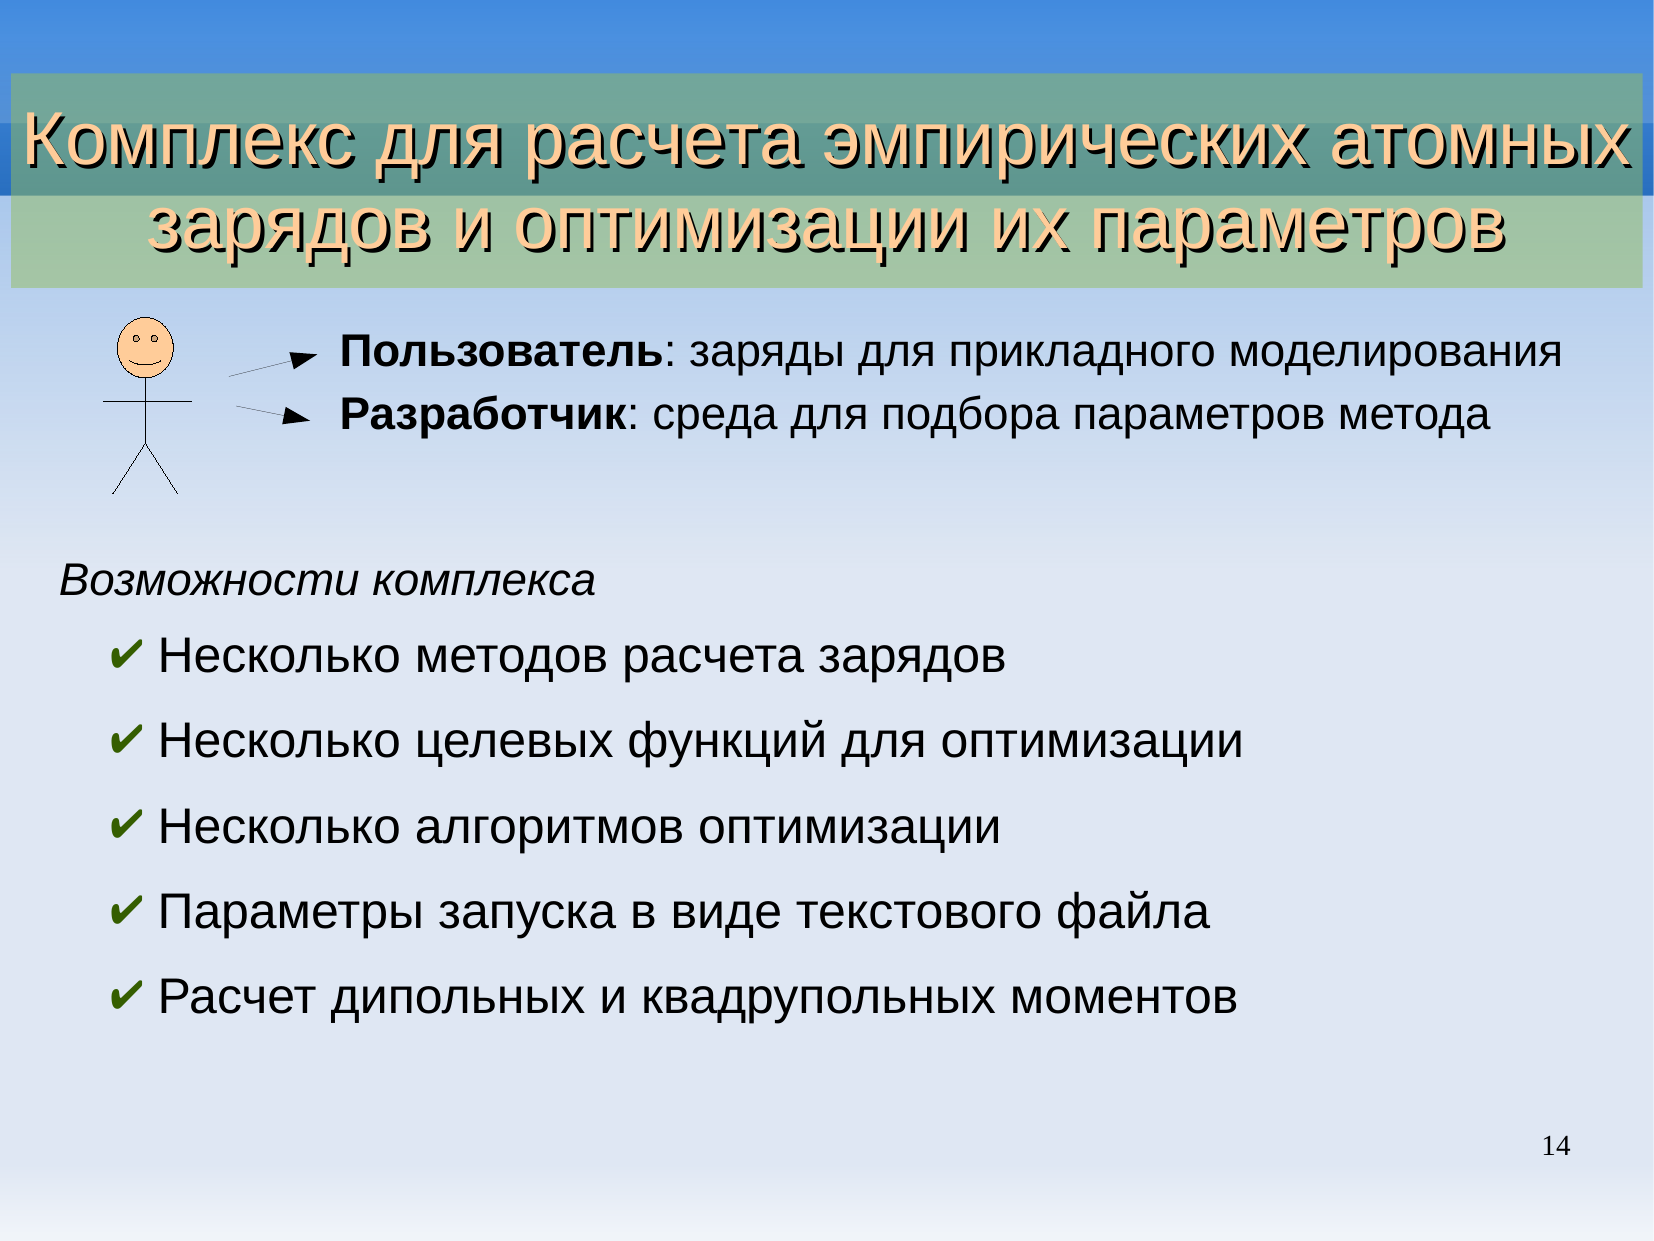

# Комплекс для расчета эмпирических атомных зарядов и оптимизации их параметров
Пользователь: заряды для прикладного моделирования
Разработчик: среда для подбора параметров метода
Возможности комплекса
 Несколько методов расчета зарядов
 Несколько целевых функций для оптимизации
 Несколько алгоритмов оптимизации
 Параметры запуска в виде текстового файла
 Расчет дипольных и квадрупольных моментов
14